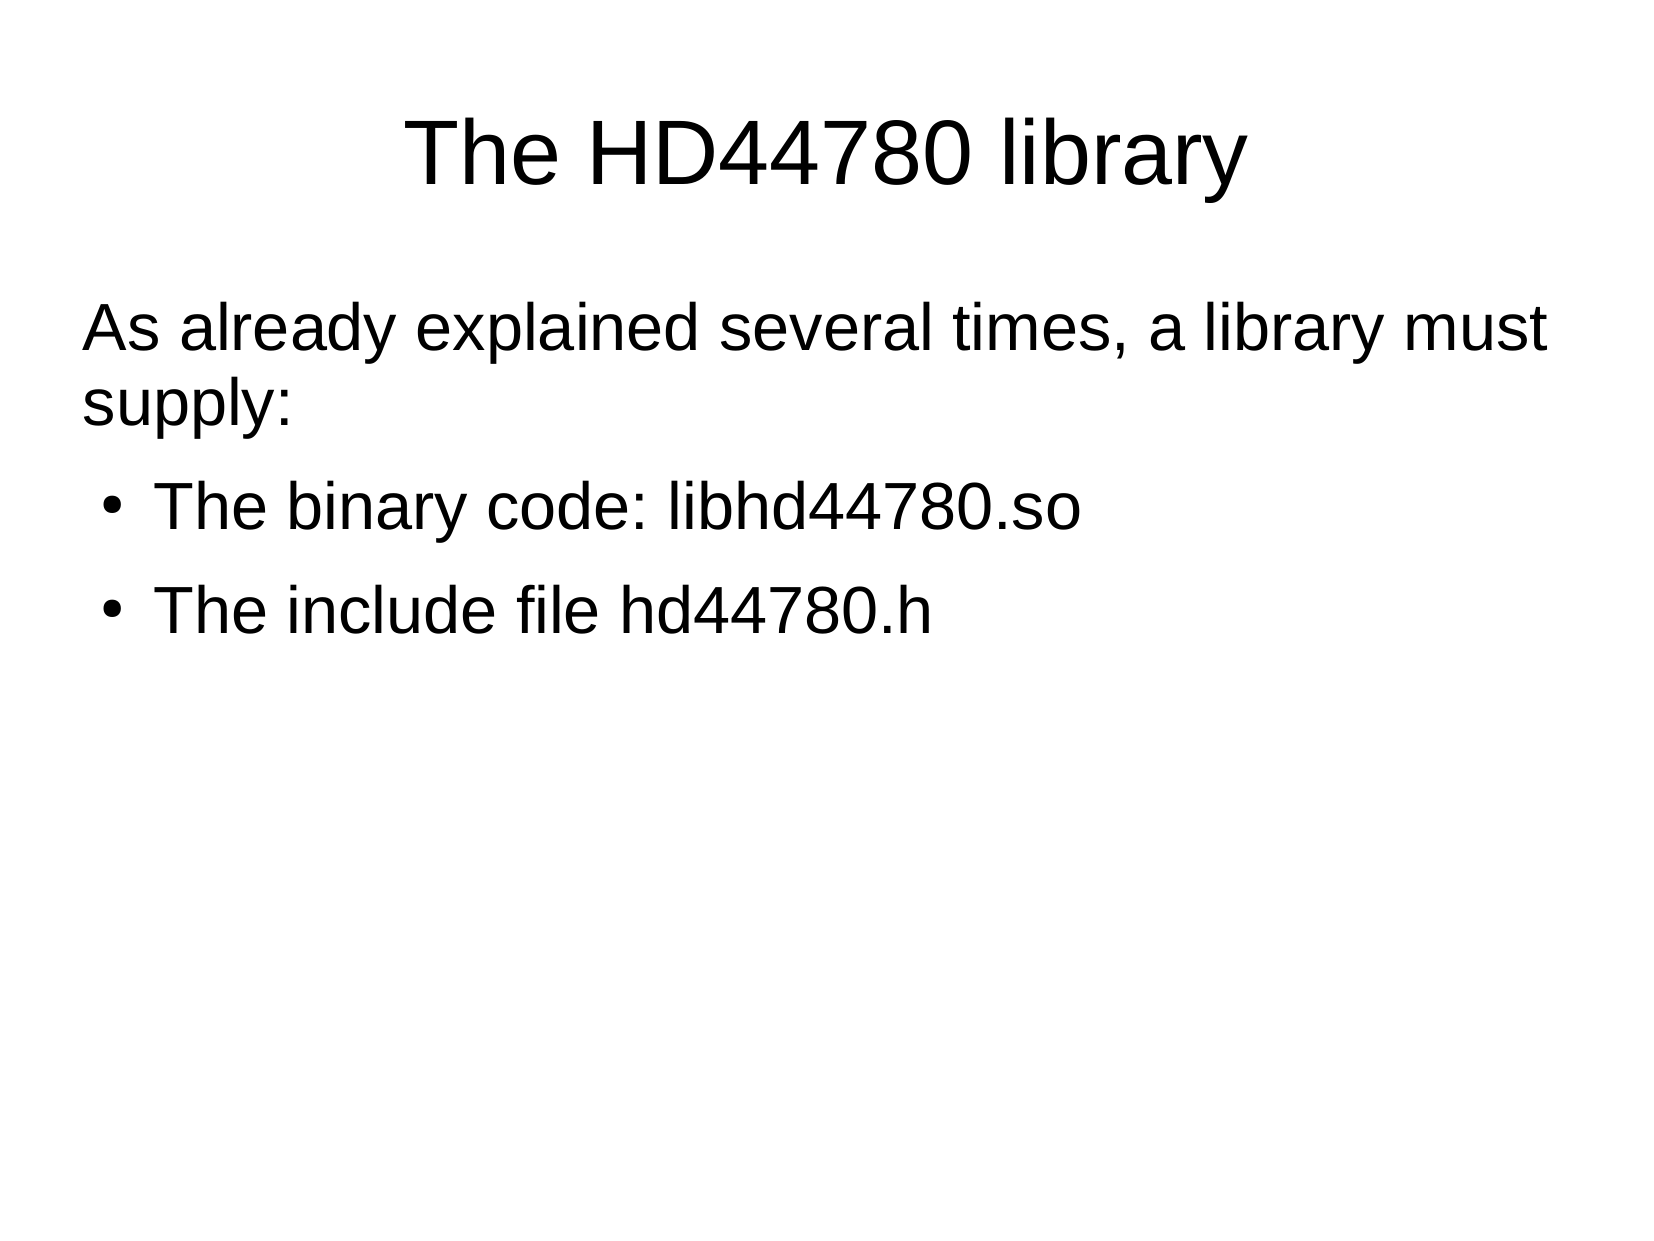

# The HD44780 library
As already explained several times, a library must supply:
The binary code: libhd44780.so
The include file hd44780.h